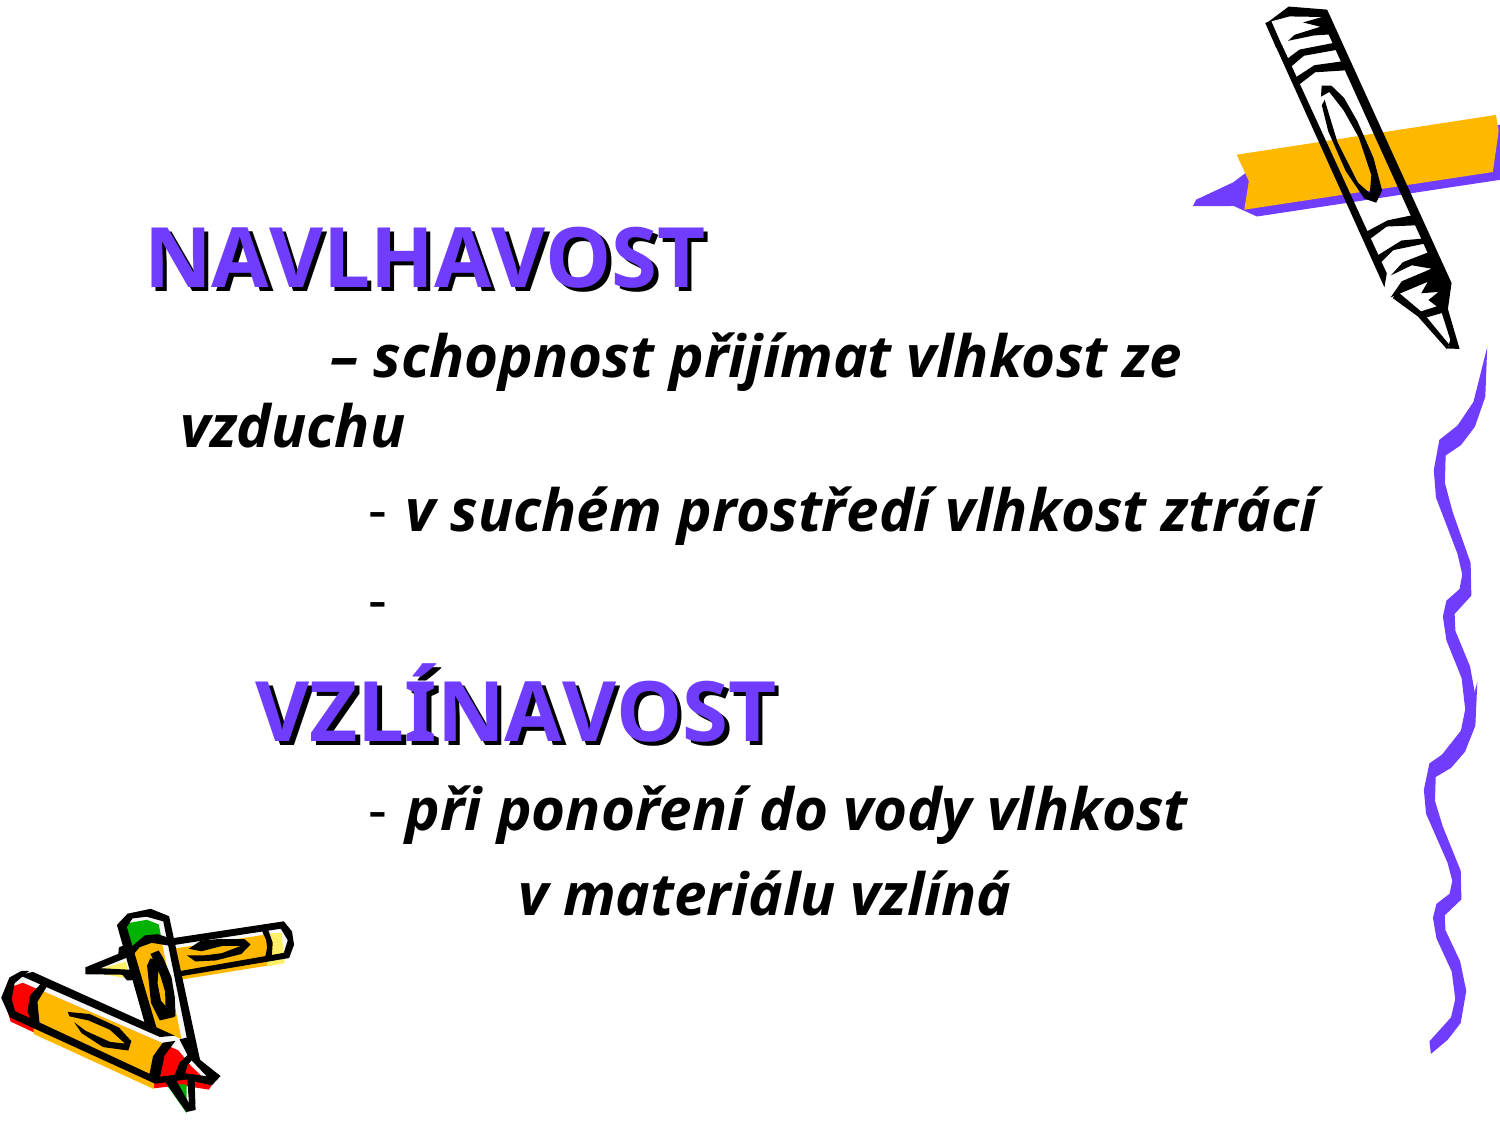

# NAVLHAVOST
		– schopnost přijímat vlhkost ze vzduchu
v suchém prostředí vlhkost ztrácí
	VZLÍNAVOST
při ponoření do vody vlhkost
	v materiálu vzlíná